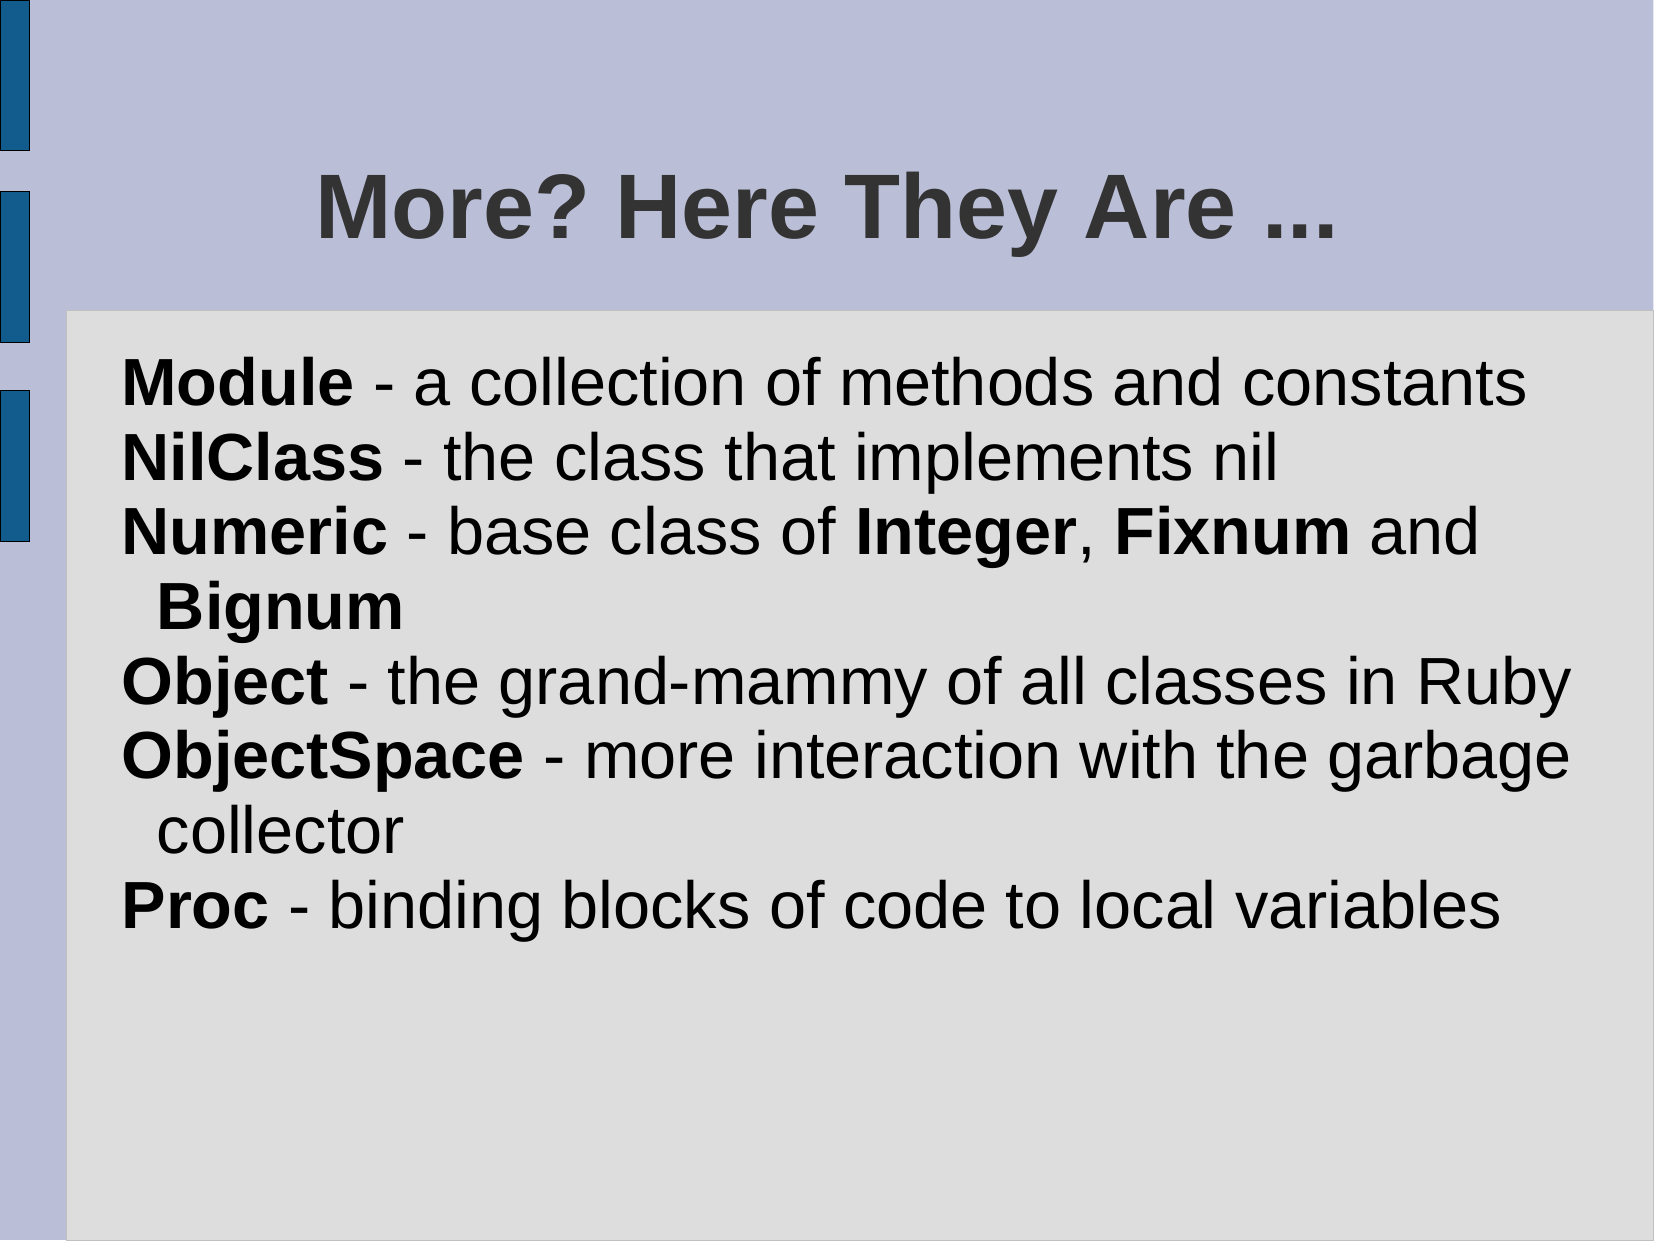

# More? Here They Are ...
Module - a collection of methods and constants
NilClass - the class that implements nil
Numeric - base class of Integer, Fixnum and Bignum
Object - the grand-mammy of all classes in Ruby
ObjectSpace - more interaction with the garbage collector
Proc - binding blocks of code to local variables